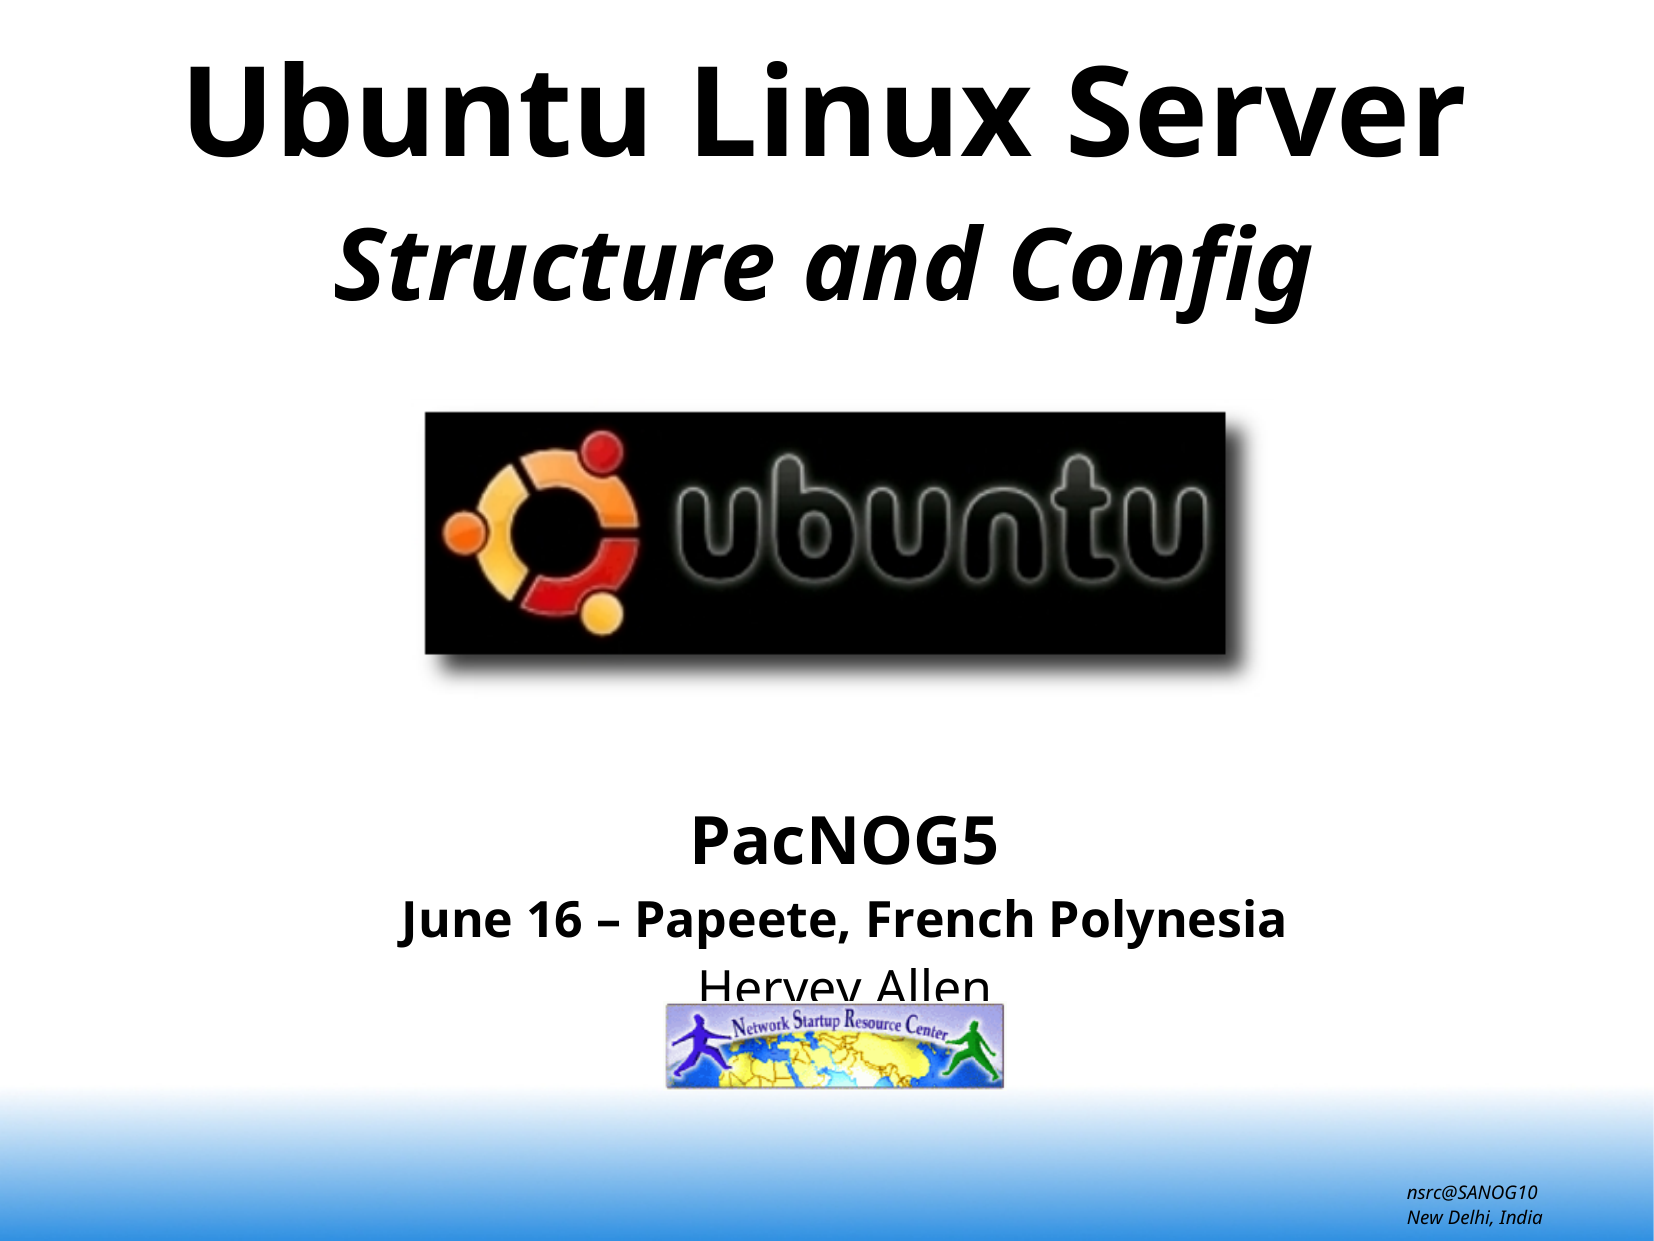

# Ubuntu Linux Server Structure and Config
PacNOG5
June 16 – Papeete, French Polynesia
Hervey Allen